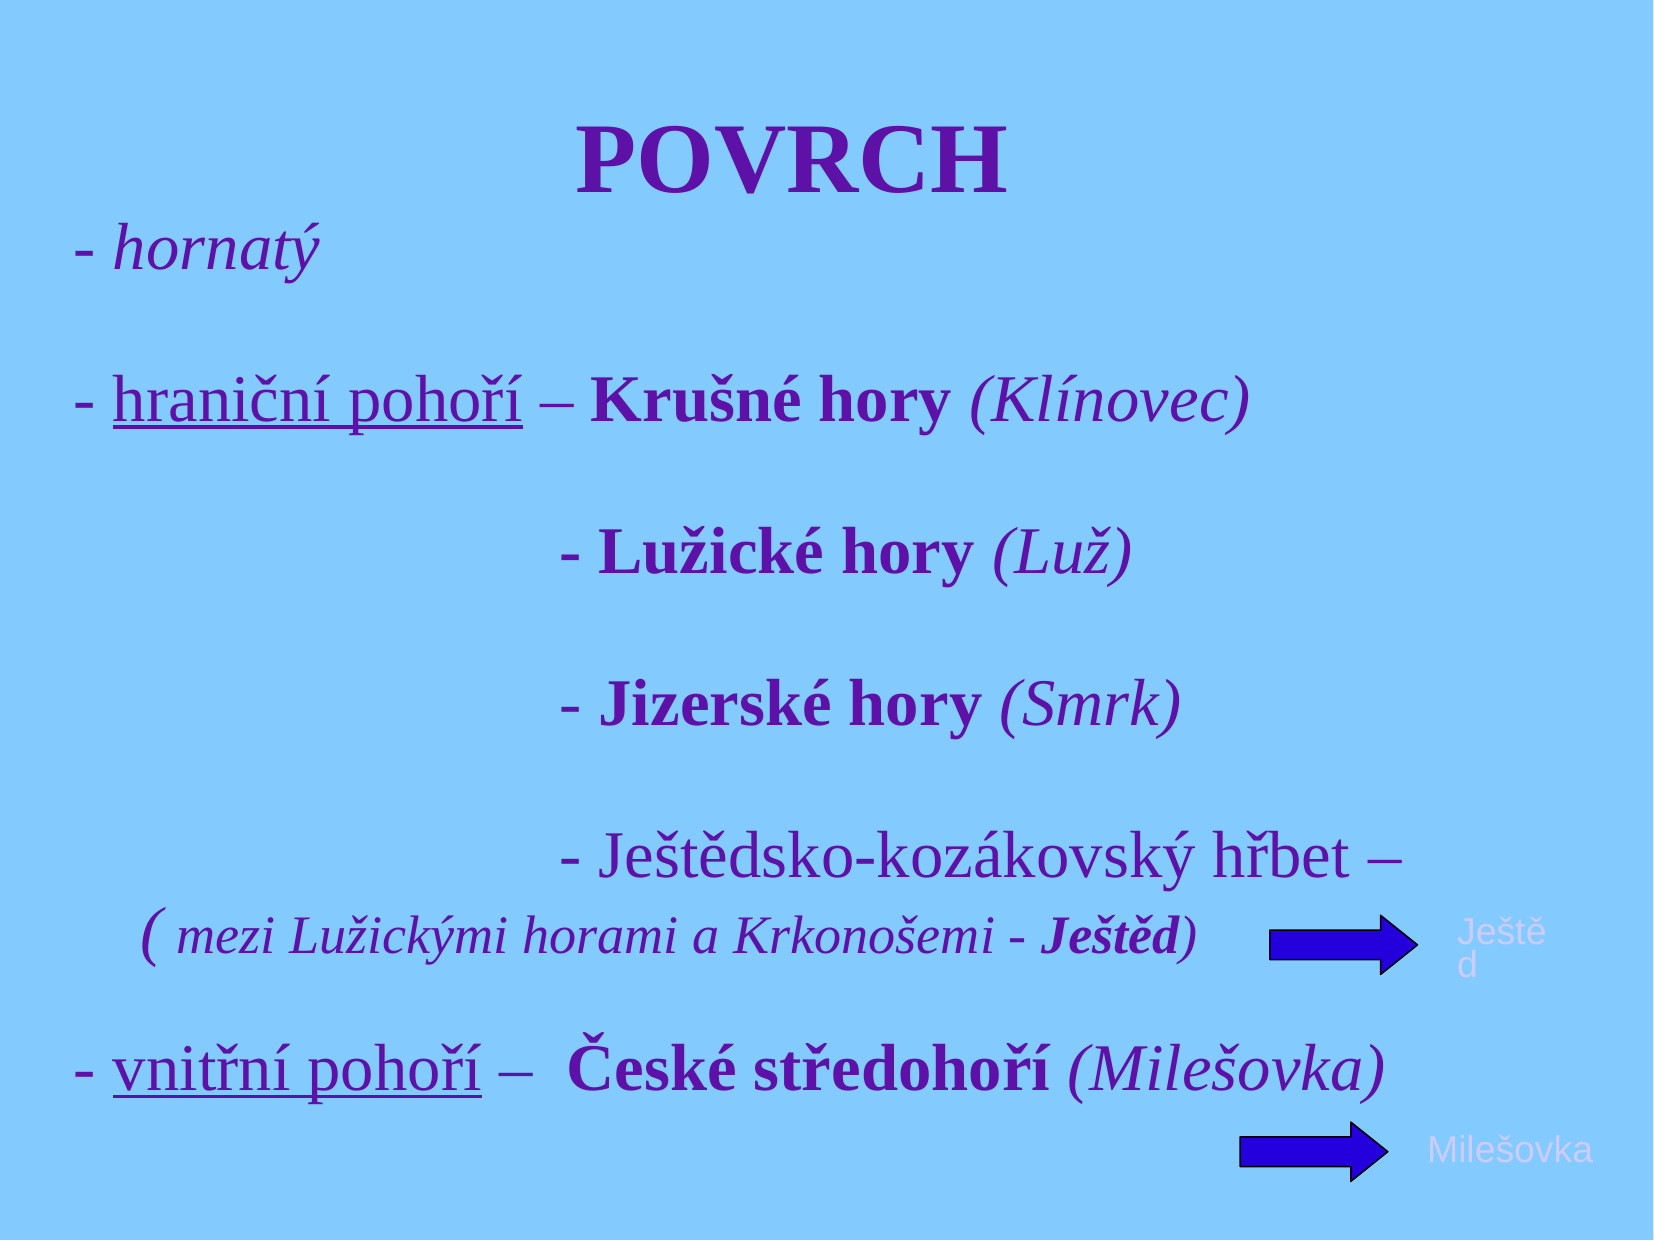

POVRCH
- hornatý
- hraniční pohoří – Krušné hory (Klínovec)
 - Lužické hory (Luž)
 - Jizerské hory (Smrk)
 - Ještědsko-kozákovský hřbet –
 ( mezi Lužickými horami a Krkonošemi - Ještěd)
- vnitřní pohoří – České středohoří (Milešovka)
Ještěd
Milešovka